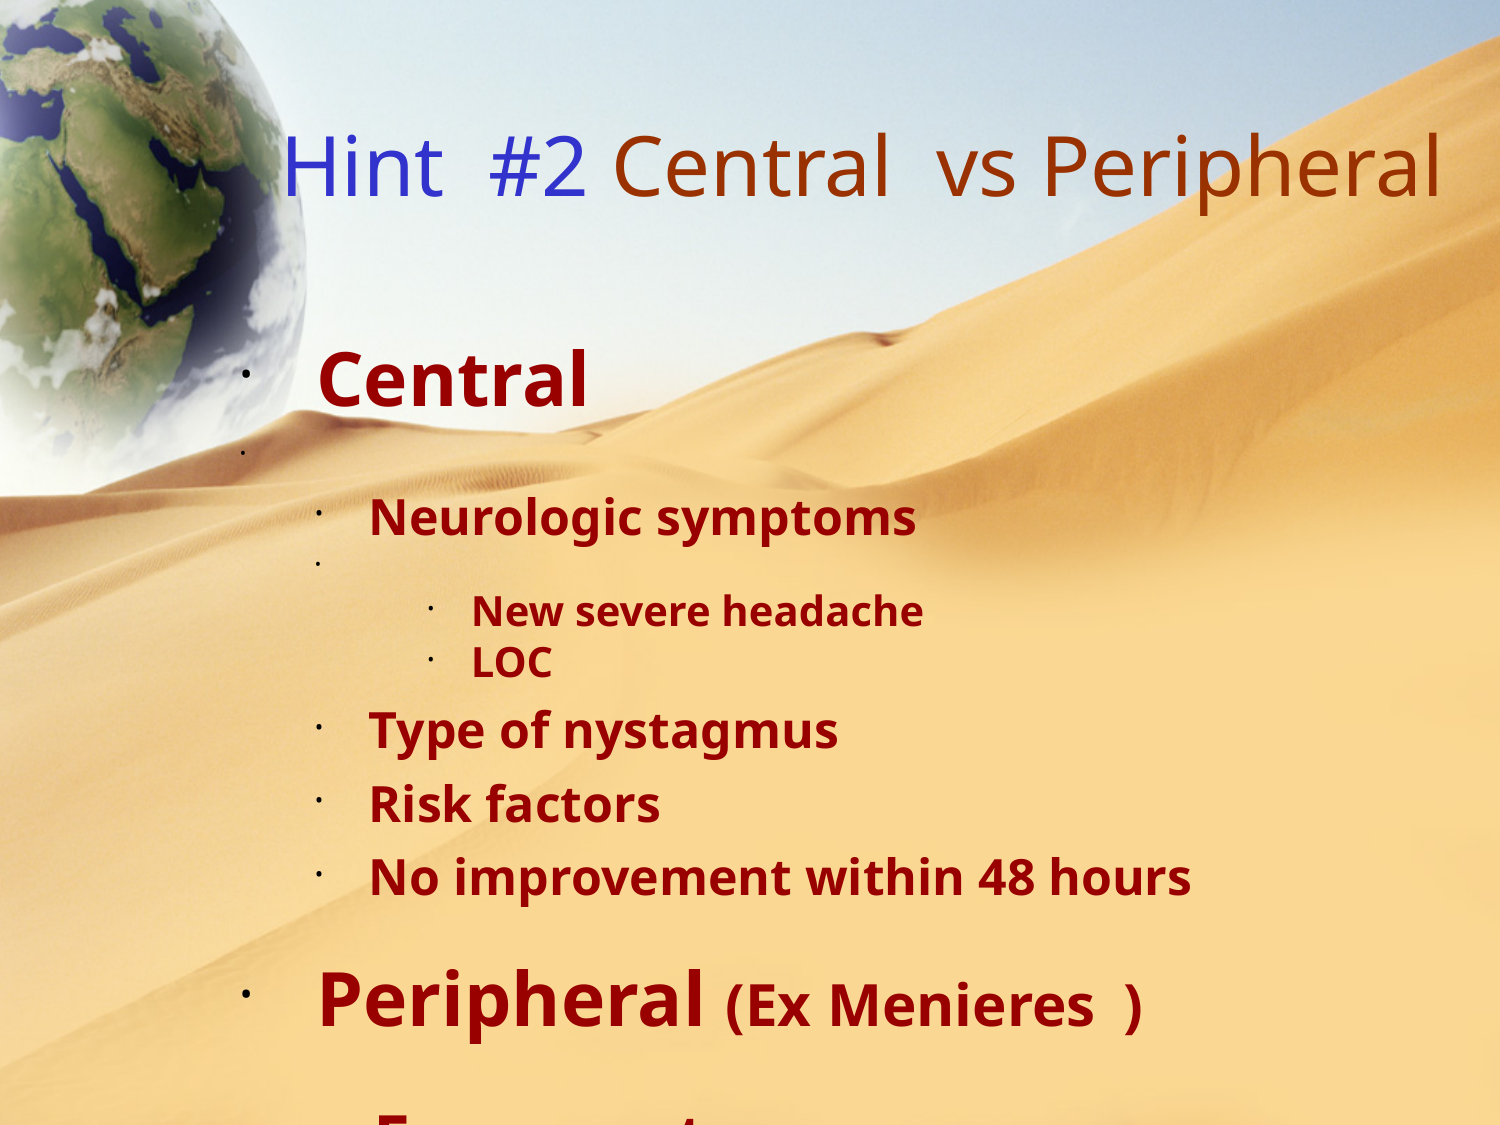

Hint #2  Central vs Peripheral
Central
Neurologic symptoms
New severe headache
LOC
Type of nystagmus
Risk factors
No improvement within 48 hours
Peripheral (Ex Menieres )
 Ear symptoms